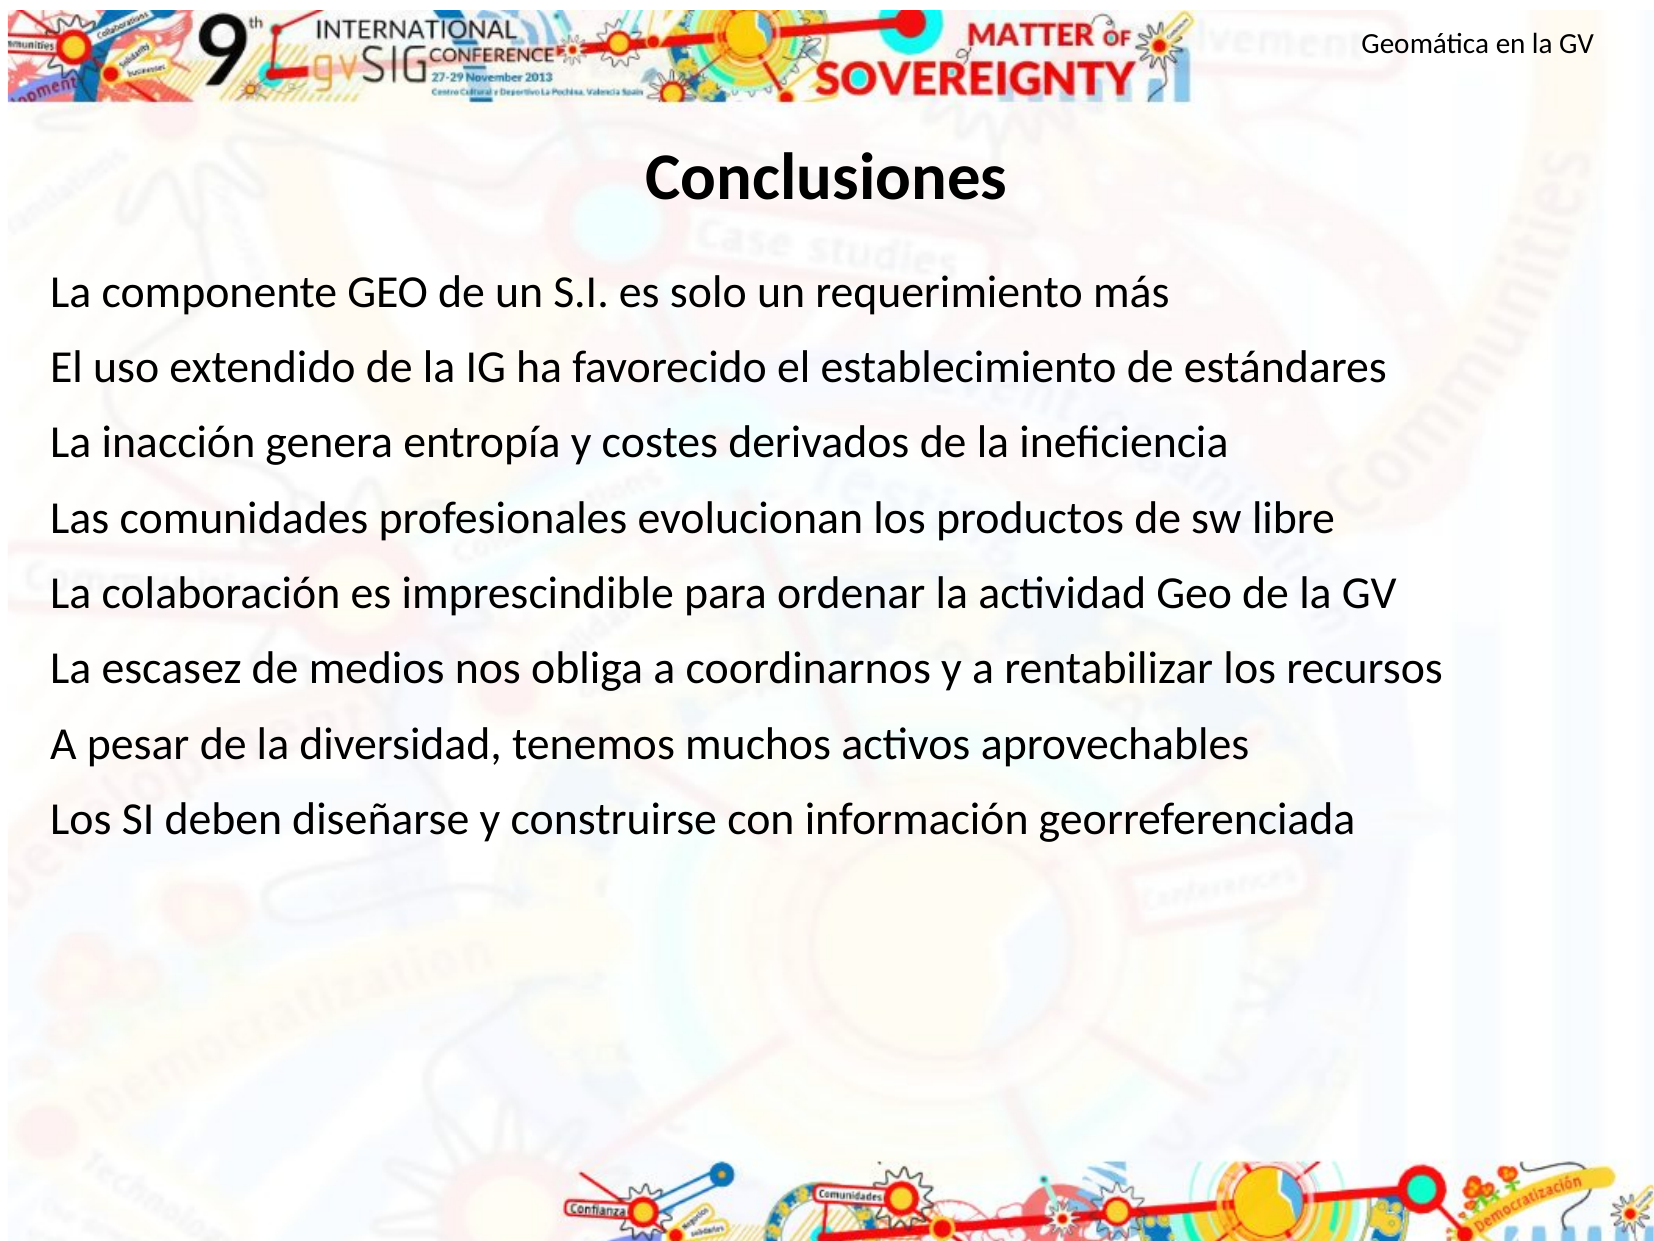

Geomática en la GV
# Conclusiones
La componente GEO de un S.I. es solo un requerimiento más
El uso extendido de la IG ha favorecido el establecimiento de estándares
La inacción genera entropía y costes derivados de la ineficiencia
Las comunidades profesionales evolucionan los productos de sw libre
La colaboración es imprescindible para ordenar la actividad Geo de la GV
La escasez de medios nos obliga a coordinarnos y a rentabilizar los recursos
A pesar de la diversidad, tenemos muchos activos aprovechables
Los SI deben diseñarse y construirse con información georreferenciada